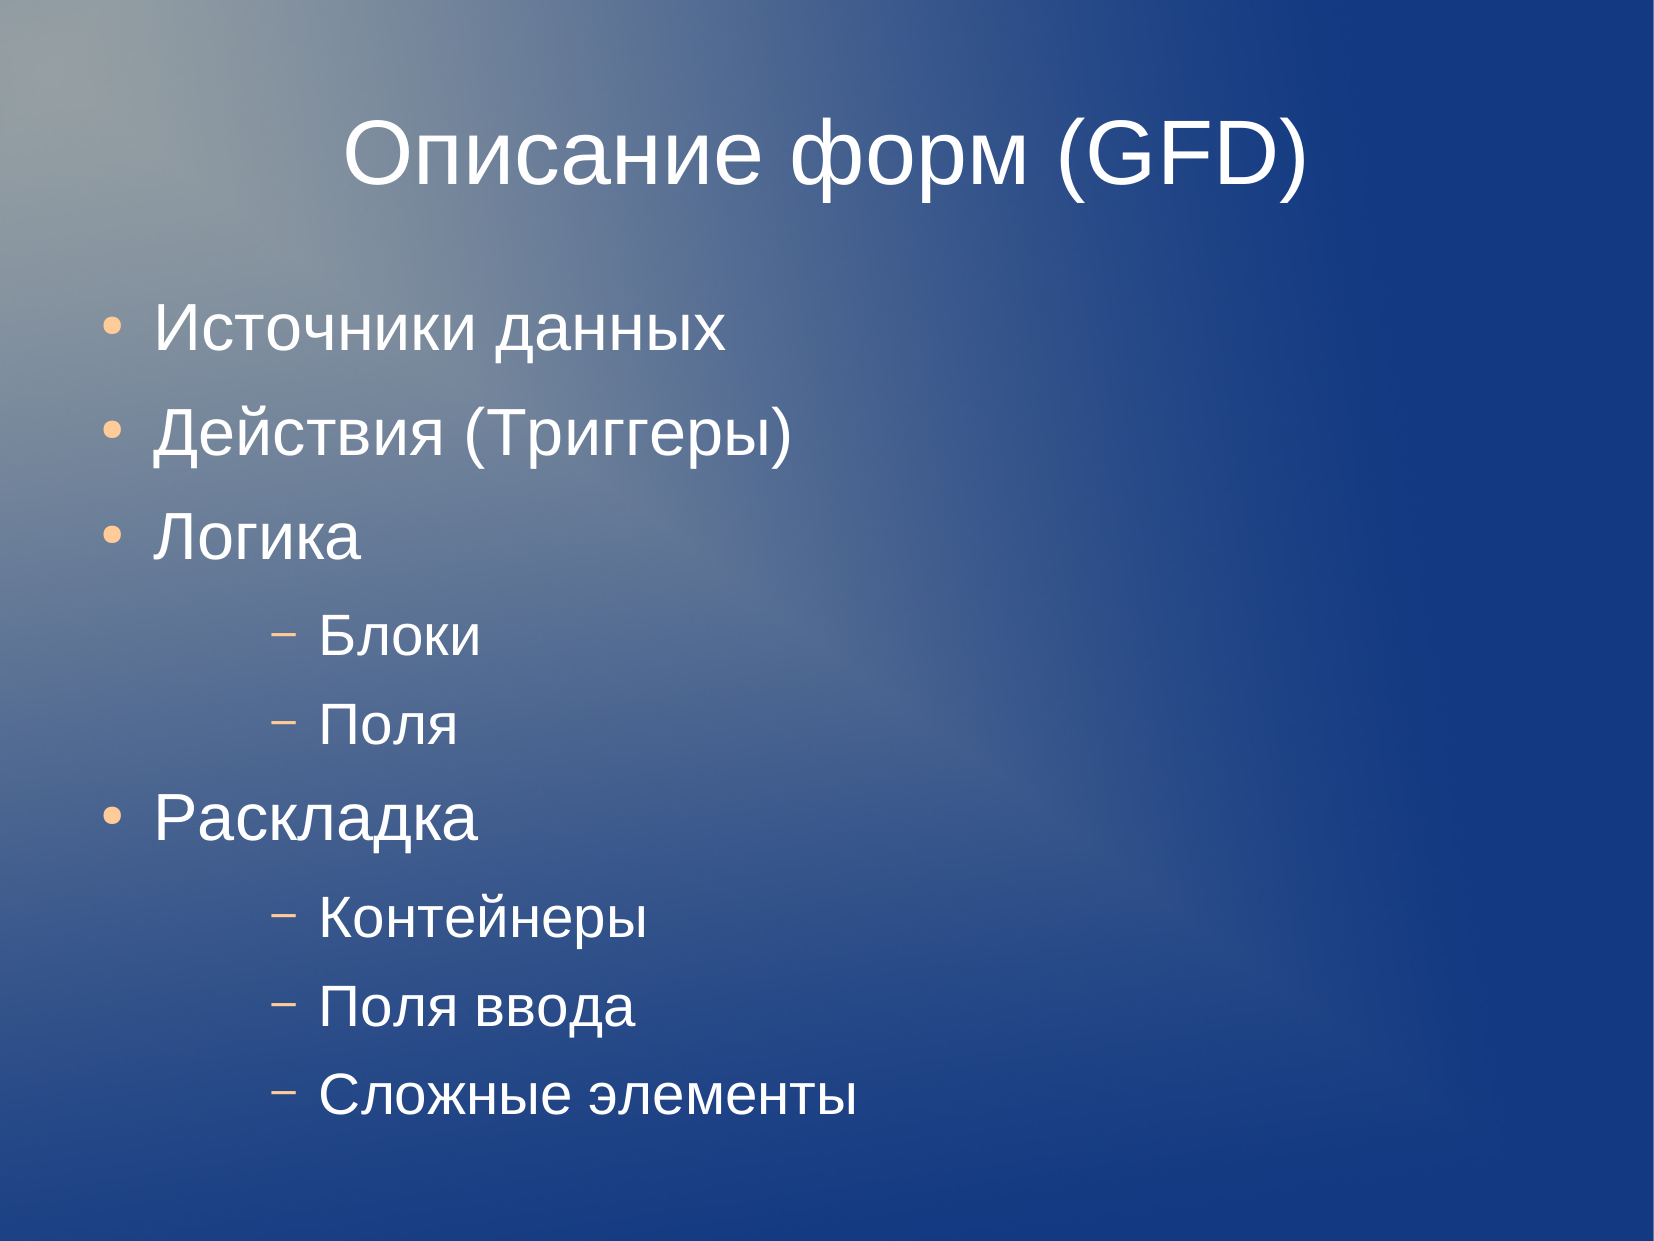

# Описание форм (GFD)
Источники данных
Действия (Триггеры)
Логика
Блоки
Поля
Раскладка
Контейнеры
Поля ввода
Сложные элементы